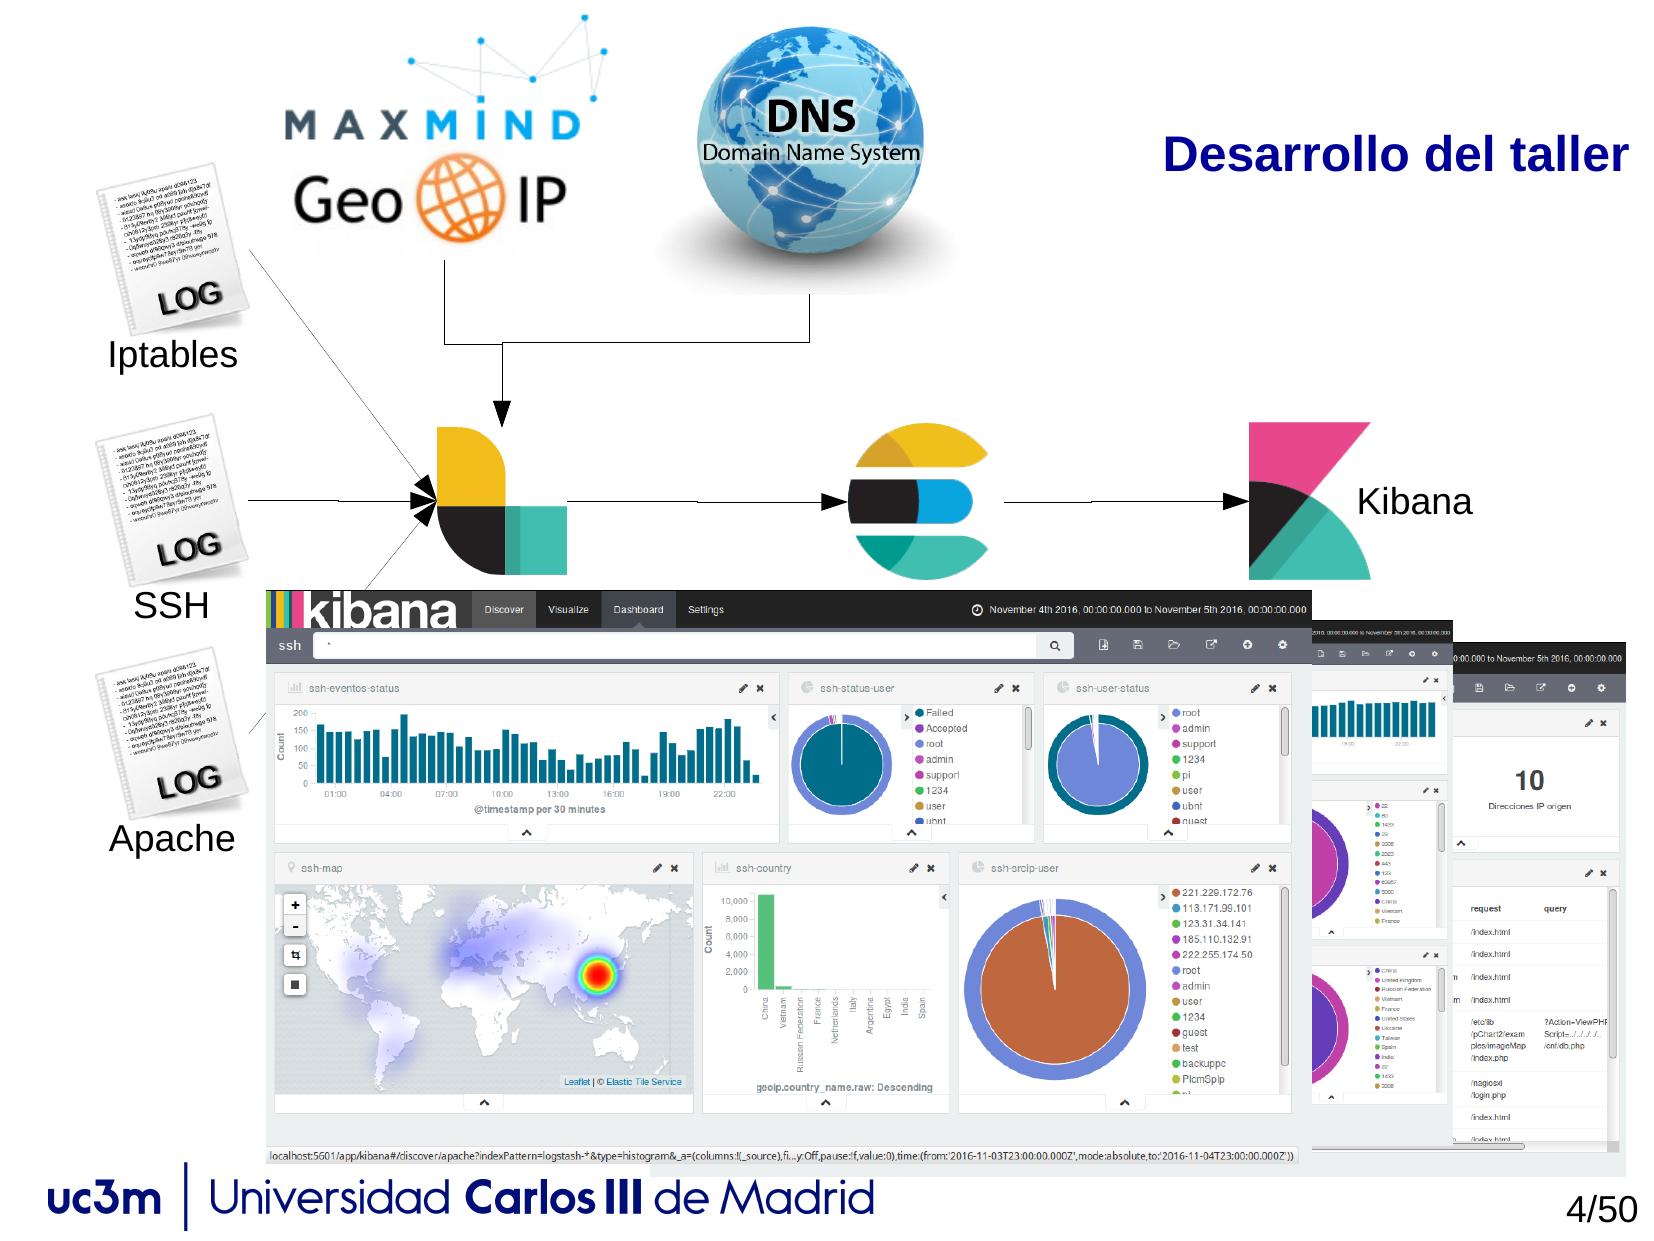

# Desarrollo del taller
Iptables
SSH
 Kibana
Elasticsearch
Logstash
Apache